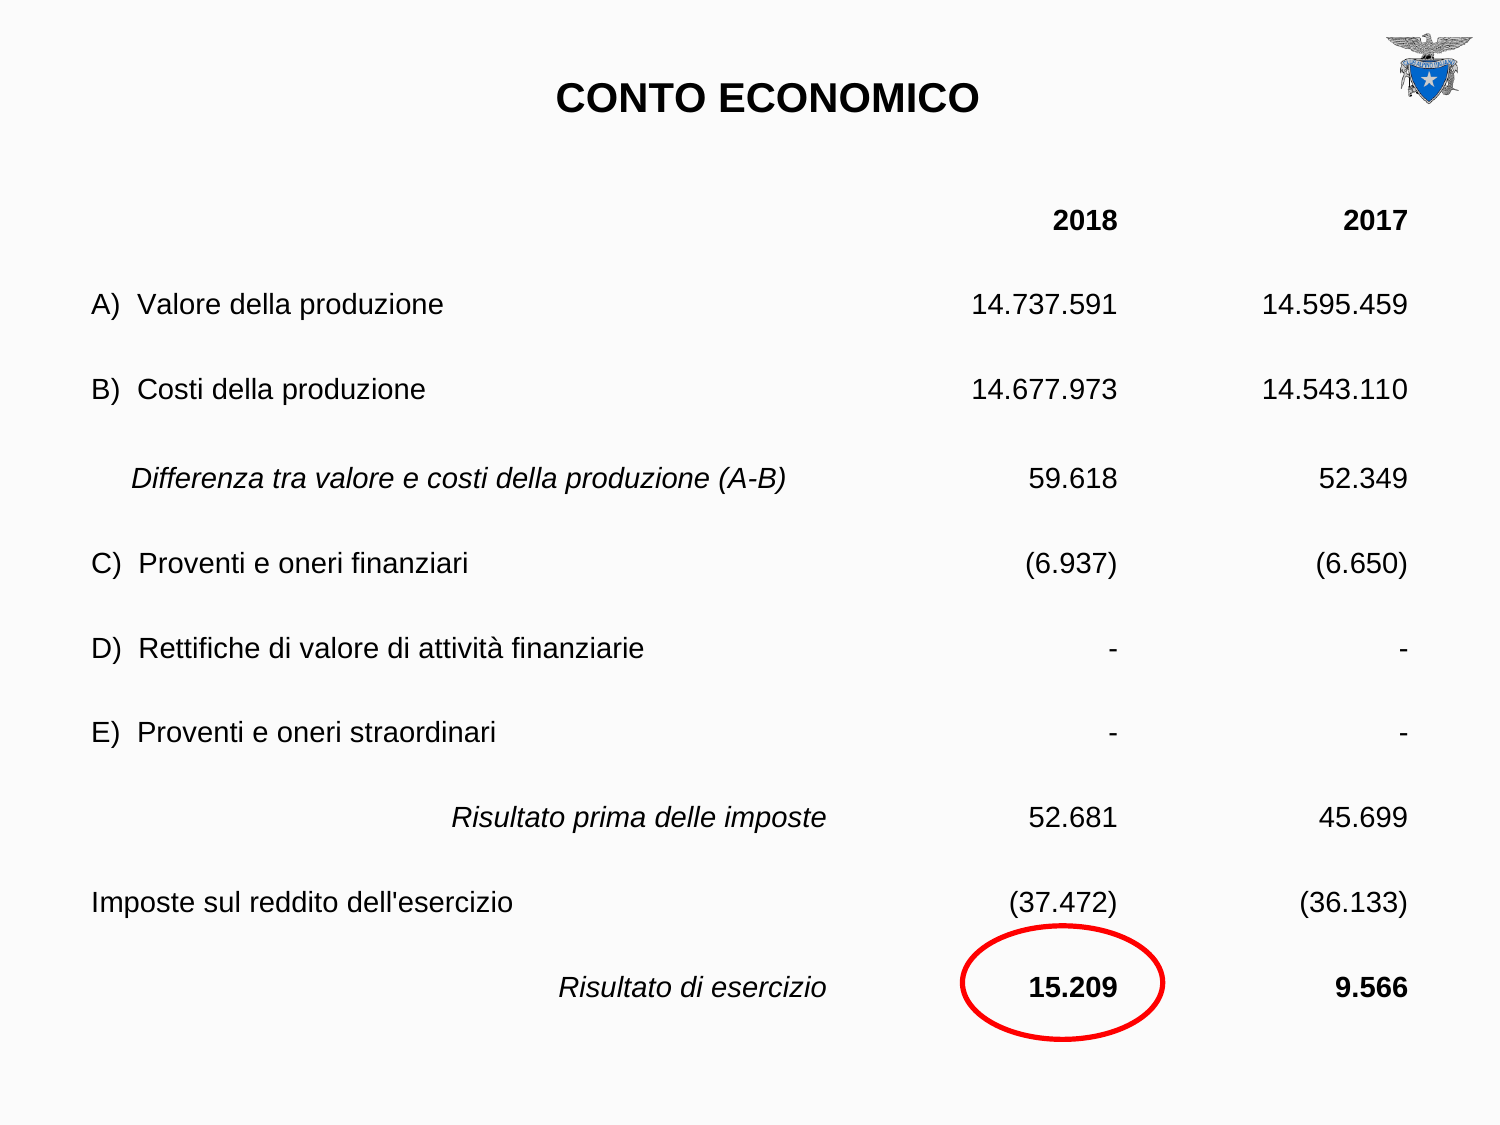

CONTO ECONOMICO
| | 2018 | 2017 |
| --- | --- | --- |
| A) Valore della produzione | 14.737.591 | 14.595.459 |
| B) Costi della produzione | 14.677.973 | 14.543.110 |
| Differenza tra valore e costi della produzione (A-B) | 59.618 | 52.349 |
| C) Proventi e oneri finanziari | (6.937) | (6.650) |
| D) Rettifiche di valore di attività finanziarie | - | - |
| E) Proventi e oneri straordinari | - | - |
| Risultato prima delle imposte | 52.681 | 45.699 |
| Imposte sul reddito dell'esercizio | (37.472) | (36.133) |
| Risultato di esercizio | 15.209 | 9.566 |